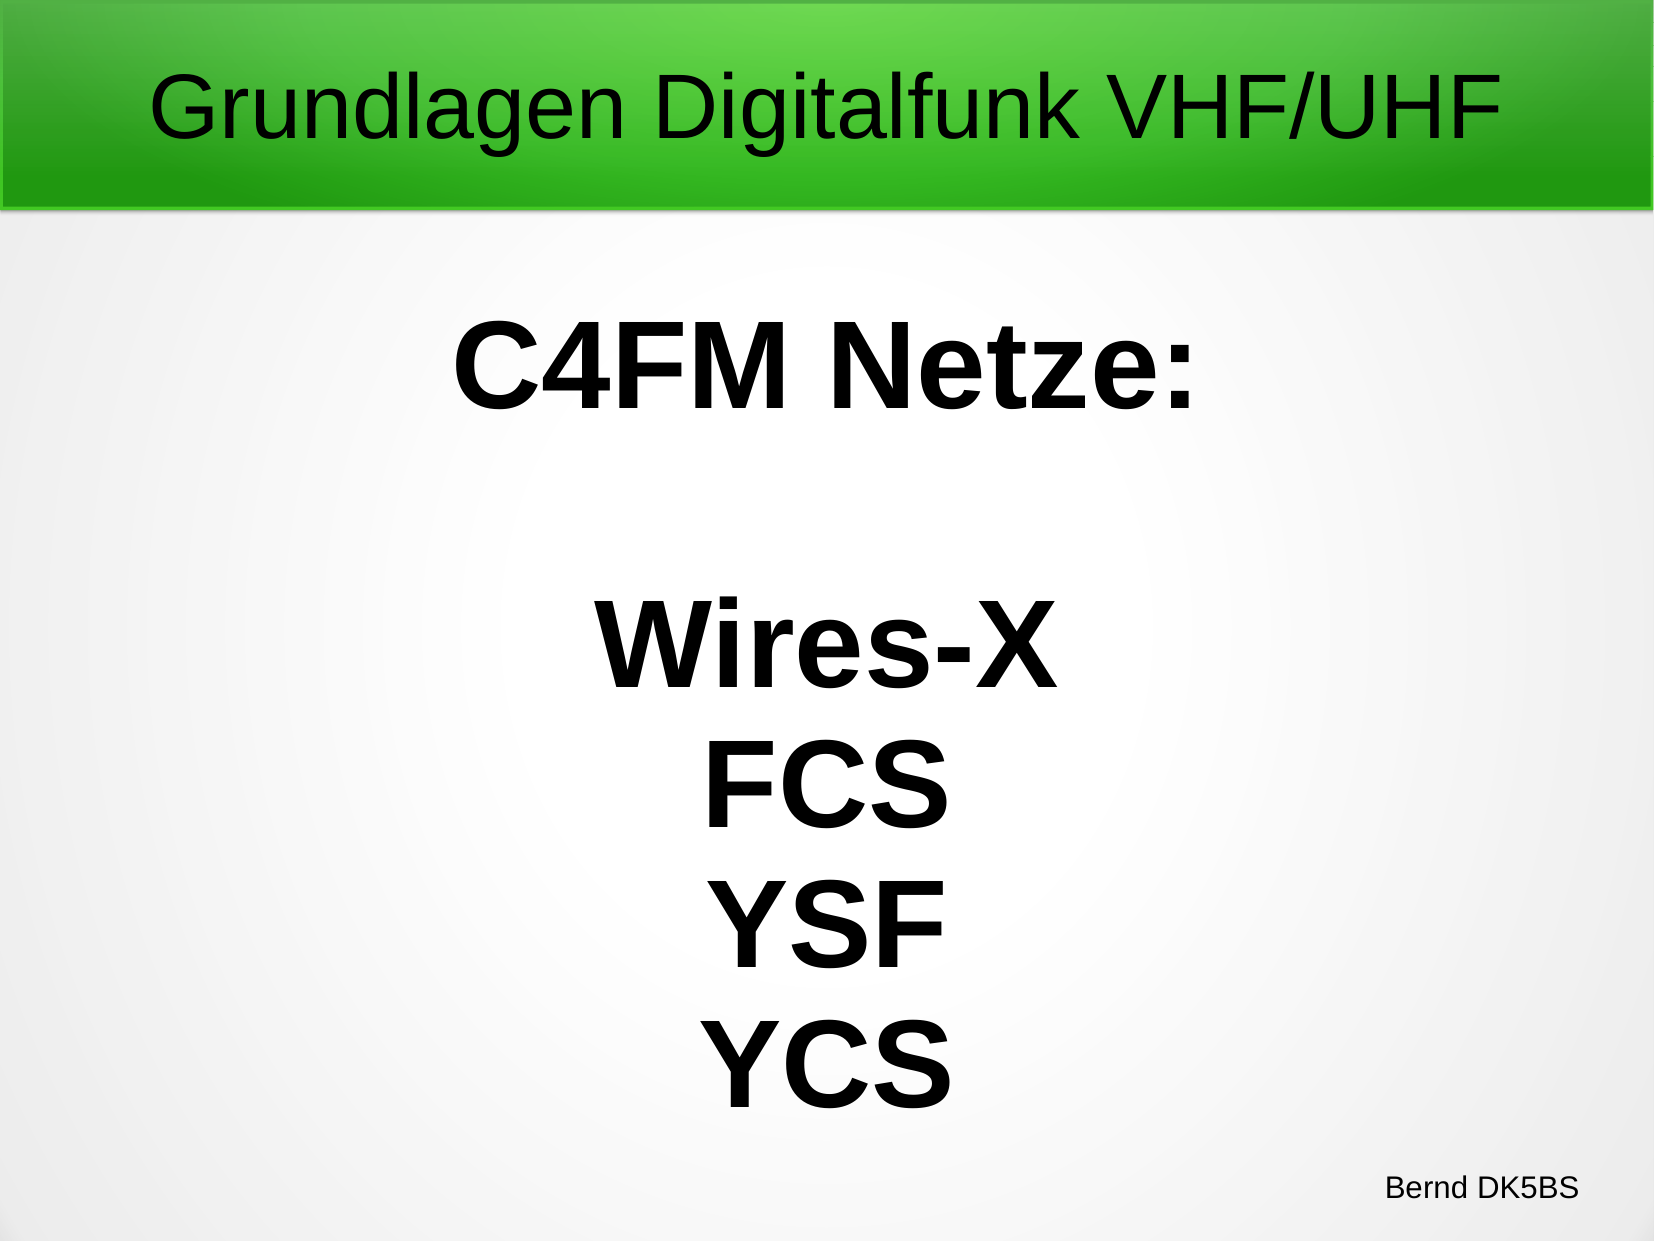

# Grundlagen Digitalfunk VHF/UHF
C4FM Netze:
Wires-X
FCS
YSF
YCS
Bernd DK5BS